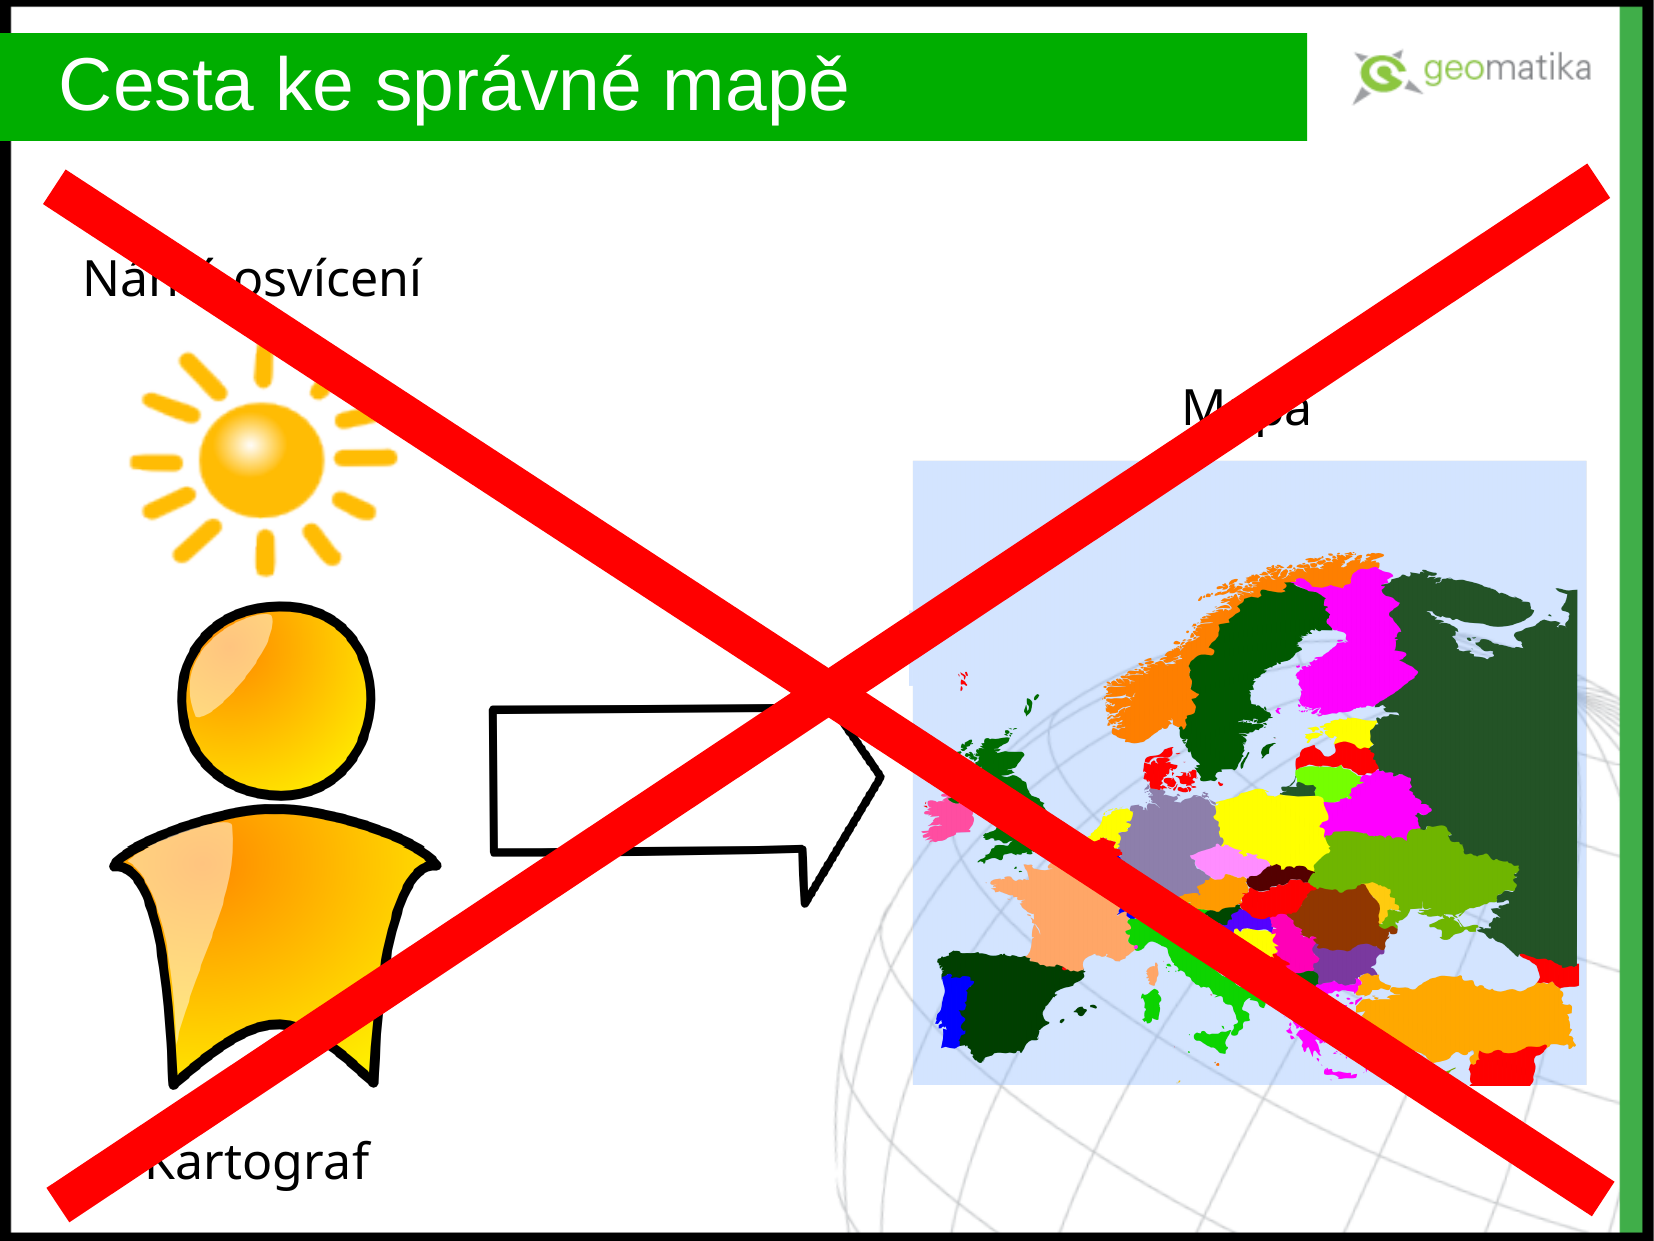

# Cesta ke správné mapě
Náhlé osvícení
Mapa
Kartograf